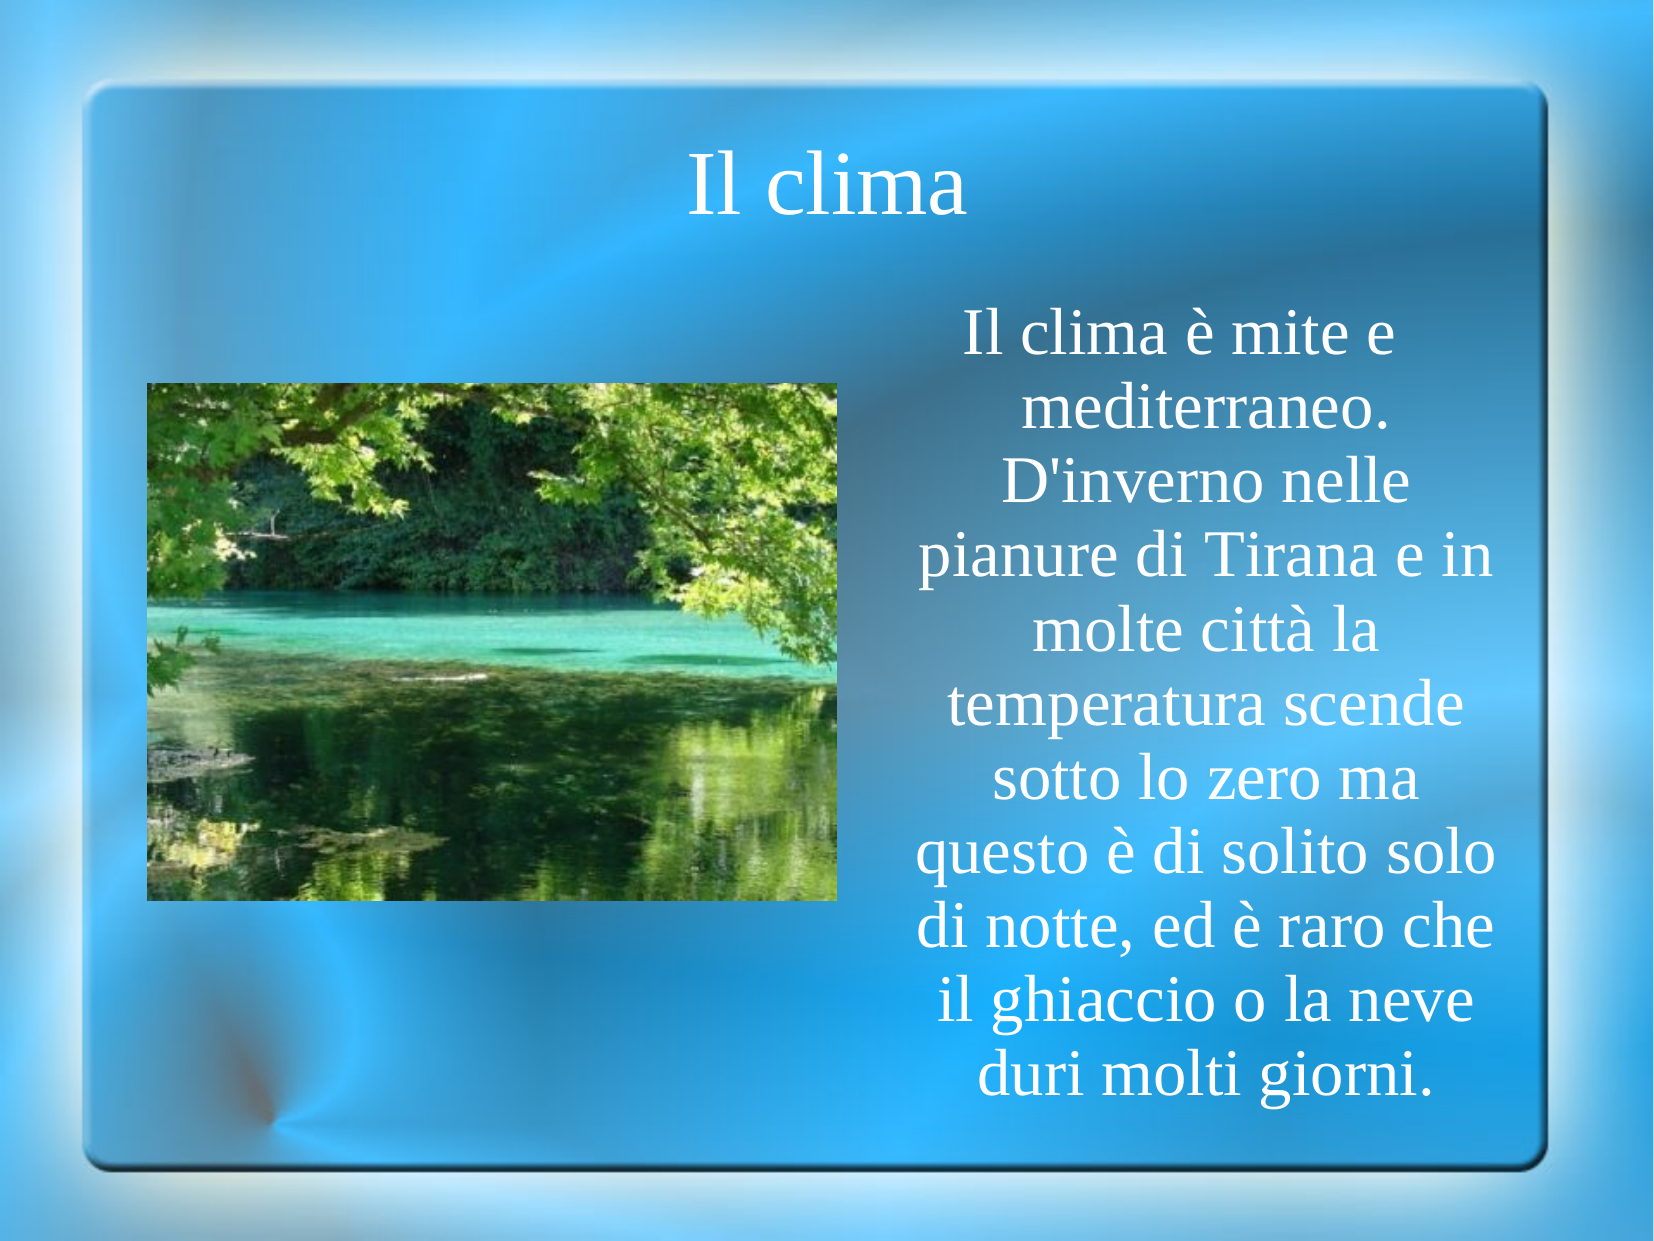

# Il clima
Il clima è mite e mediterraneo. D'inverno nelle pianure di Tirana e in molte città la temperatura scende sotto lo zero ma questo è di solito solo di notte, ed è raro che il ghiaccio o la neve duri molti giorni.